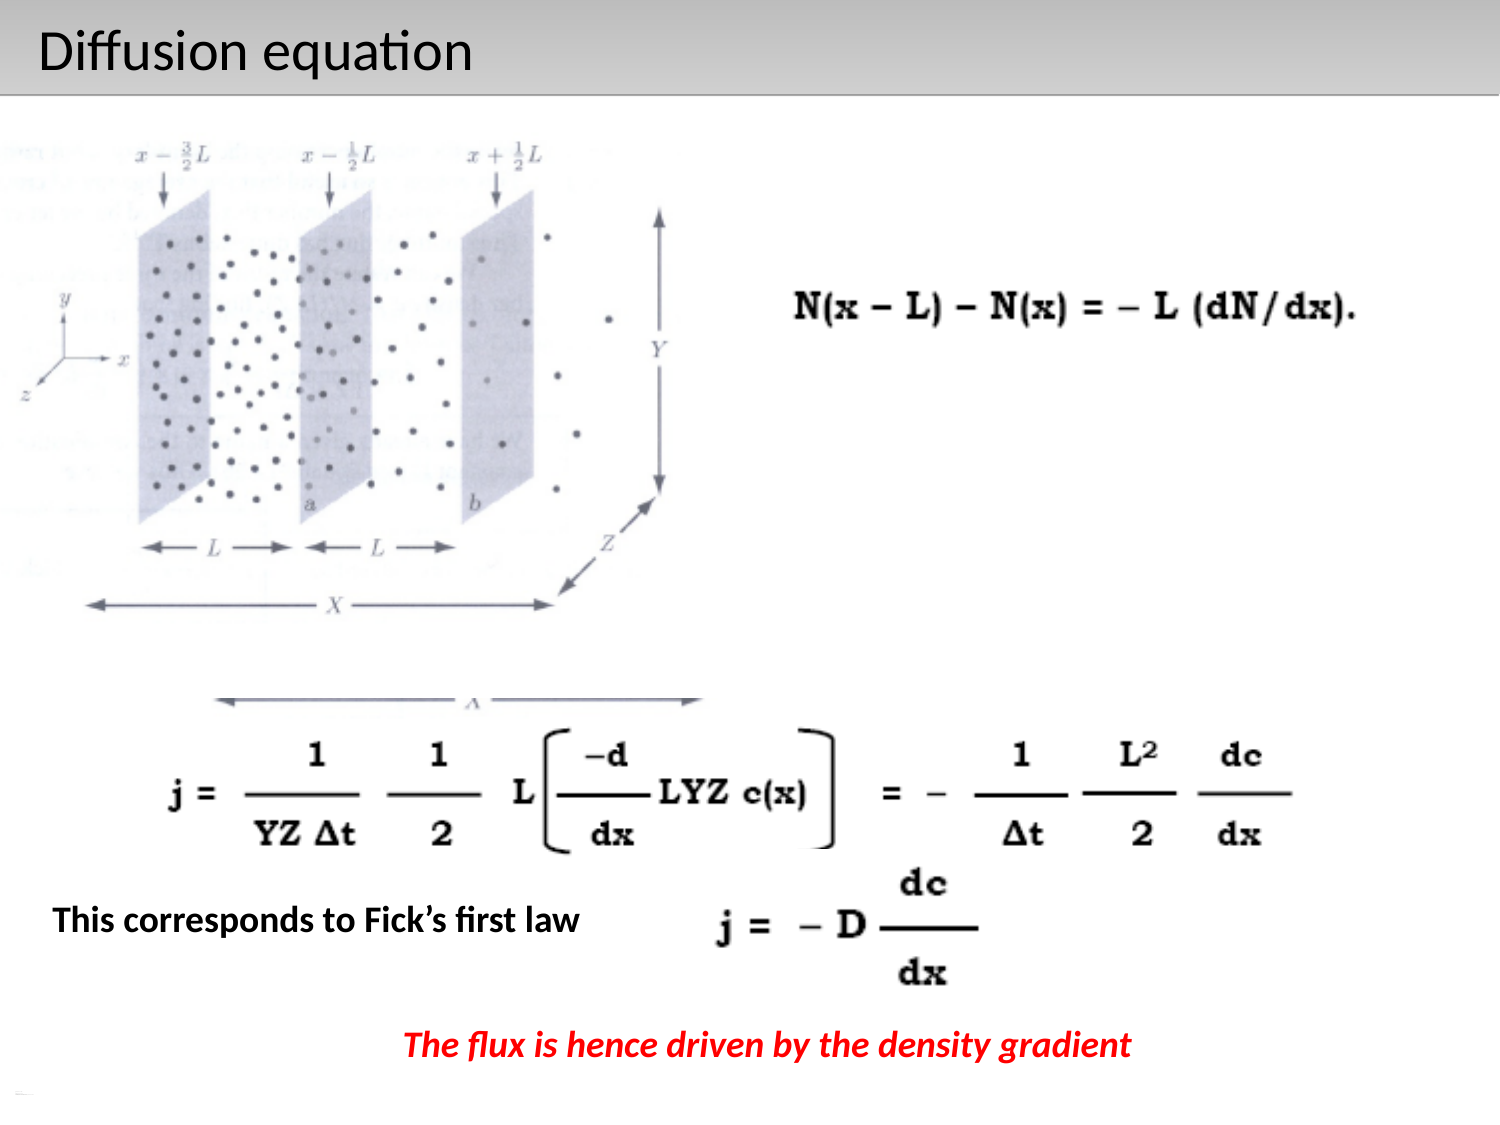

# Diffusion equation
This corresponds to Fick’s first law
The flux is hence driven by the density gradient
Considering L to be very small, we get
Dividing N(x) by the volume of the slice
(V = XYZ), we are given the number density of particles, c(x).
Then the flux (number of particles crossing ”a” (from left to right) per unit area per unit time) is